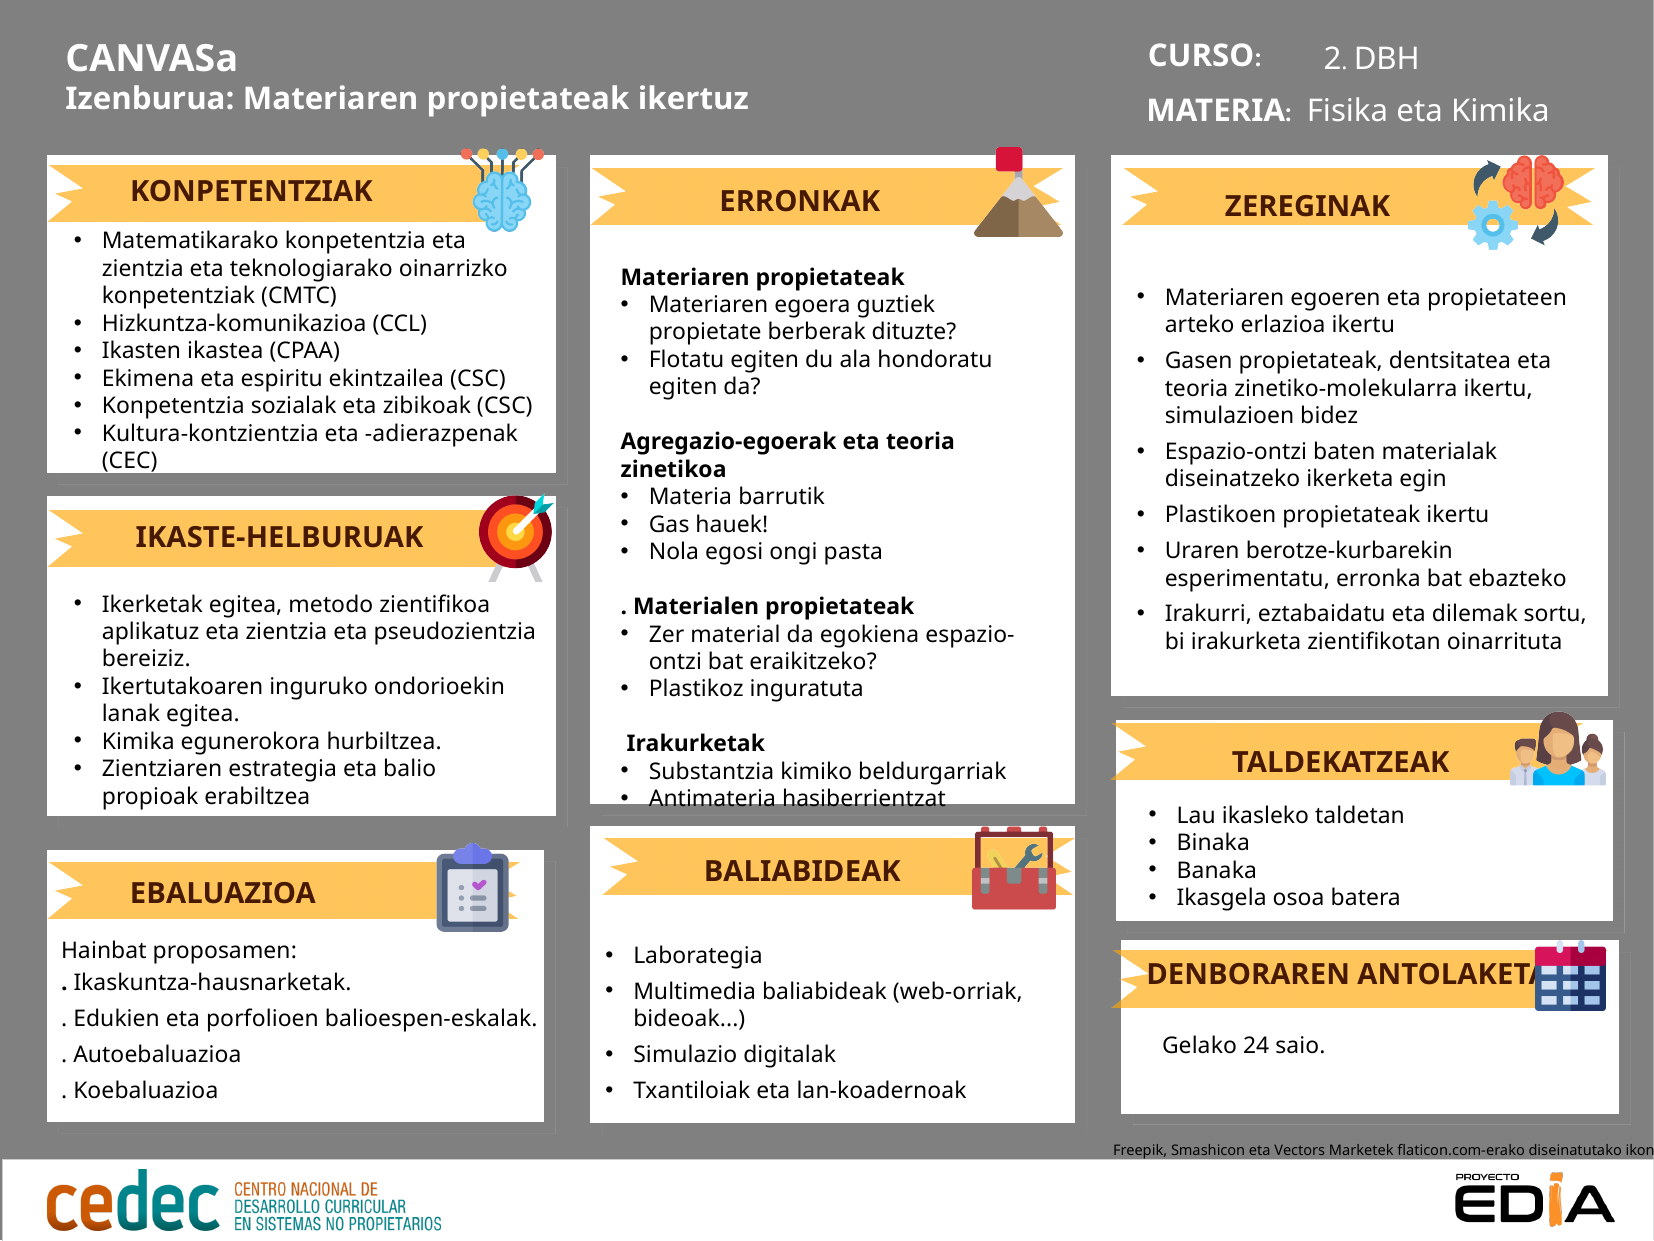

CANVASa
Izenburua: Materiaren propietateak ikertuz
CURSO:
2. DBH
 Fisika eta Kimika
MATERIA:
KONPETENTZIAK
ERRONKAK
ZEREGINAK
Matematikarako konpetentzia eta zientzia eta teknologiarako oinarrizko konpetentziak (CMTC)
Hizkuntza-komunikazioa (CCL)
Ikasten ikastea (CPAA)
Ekimena eta espiritu ekintzailea (CSC)
Konpetentzia sozialak eta zibikoak (CSC)
Kultura-kontzientzia eta -adierazpenak (CEC)
Materiaren propietateak
Materiaren egoera guztiek propietate berberak dituzte?
Flotatu egiten du ala hondoratu egiten da?
Agregazio-egoerak eta teoria zinetikoa
Materia barrutik
Gas hauek!
Nola egosi ongi pasta
. Materialen propietateak
Zer material da egokiena espazio-ontzi bat eraikitzeko?
Plastikoz inguratuta
 Irakurketak
Substantzia kimiko beldurgarriak
Antimateria hasiberrientzat
Materiaren egoeren eta propietateen arteko erlazioa ikertu
Gasen propietateak, dentsitatea eta teoria zinetiko-molekularra ikertu, simulazioen bidez
Espazio-ontzi baten materialak diseinatzeko ikerketa egin
Plastikoen propietateak ikertu
Uraren berotze-kurbarekin esperimentatu, erronka bat ebazteko
Irakurri, eztabaidatu eta dilemak sortu, bi irakurketa zientifikotan oinarrituta
IKASTE-HELBURUAK
Ikerketak egitea, metodo zientifikoa aplikatuz eta zientzia eta pseudozientzia bereiziz.
Ikertutakoaren inguruko ondorioekin lanak egitea.
Kimika egunerokora hurbiltzea.
Zientziaren estrategia eta balio propioak erabiltzea
TALDEKATZEAK
Lau ikasleko taldetan
Binaka
Banaka
Ikasgela osoa batera
BALIABIDEAK
EBALUAZIOA
Hainbat proposamen:
. Ikaskuntza-hausnarketak.
. Edukien eta porfolioen balioespen-eskalak.
. Autoebaluazioa
. Koebaluazioa
Laborategia
Multimedia baliabideak (web-orriak, bideoak...)
Simulazio digitalak
Txantiloiak eta lan-koadernoak
DENBORAREN ANTOLAKETA
Gelako 24 saio.
Freepik, Smashicon eta Vectors Marketek flaticon.com-erako diseinatutako ikonoak